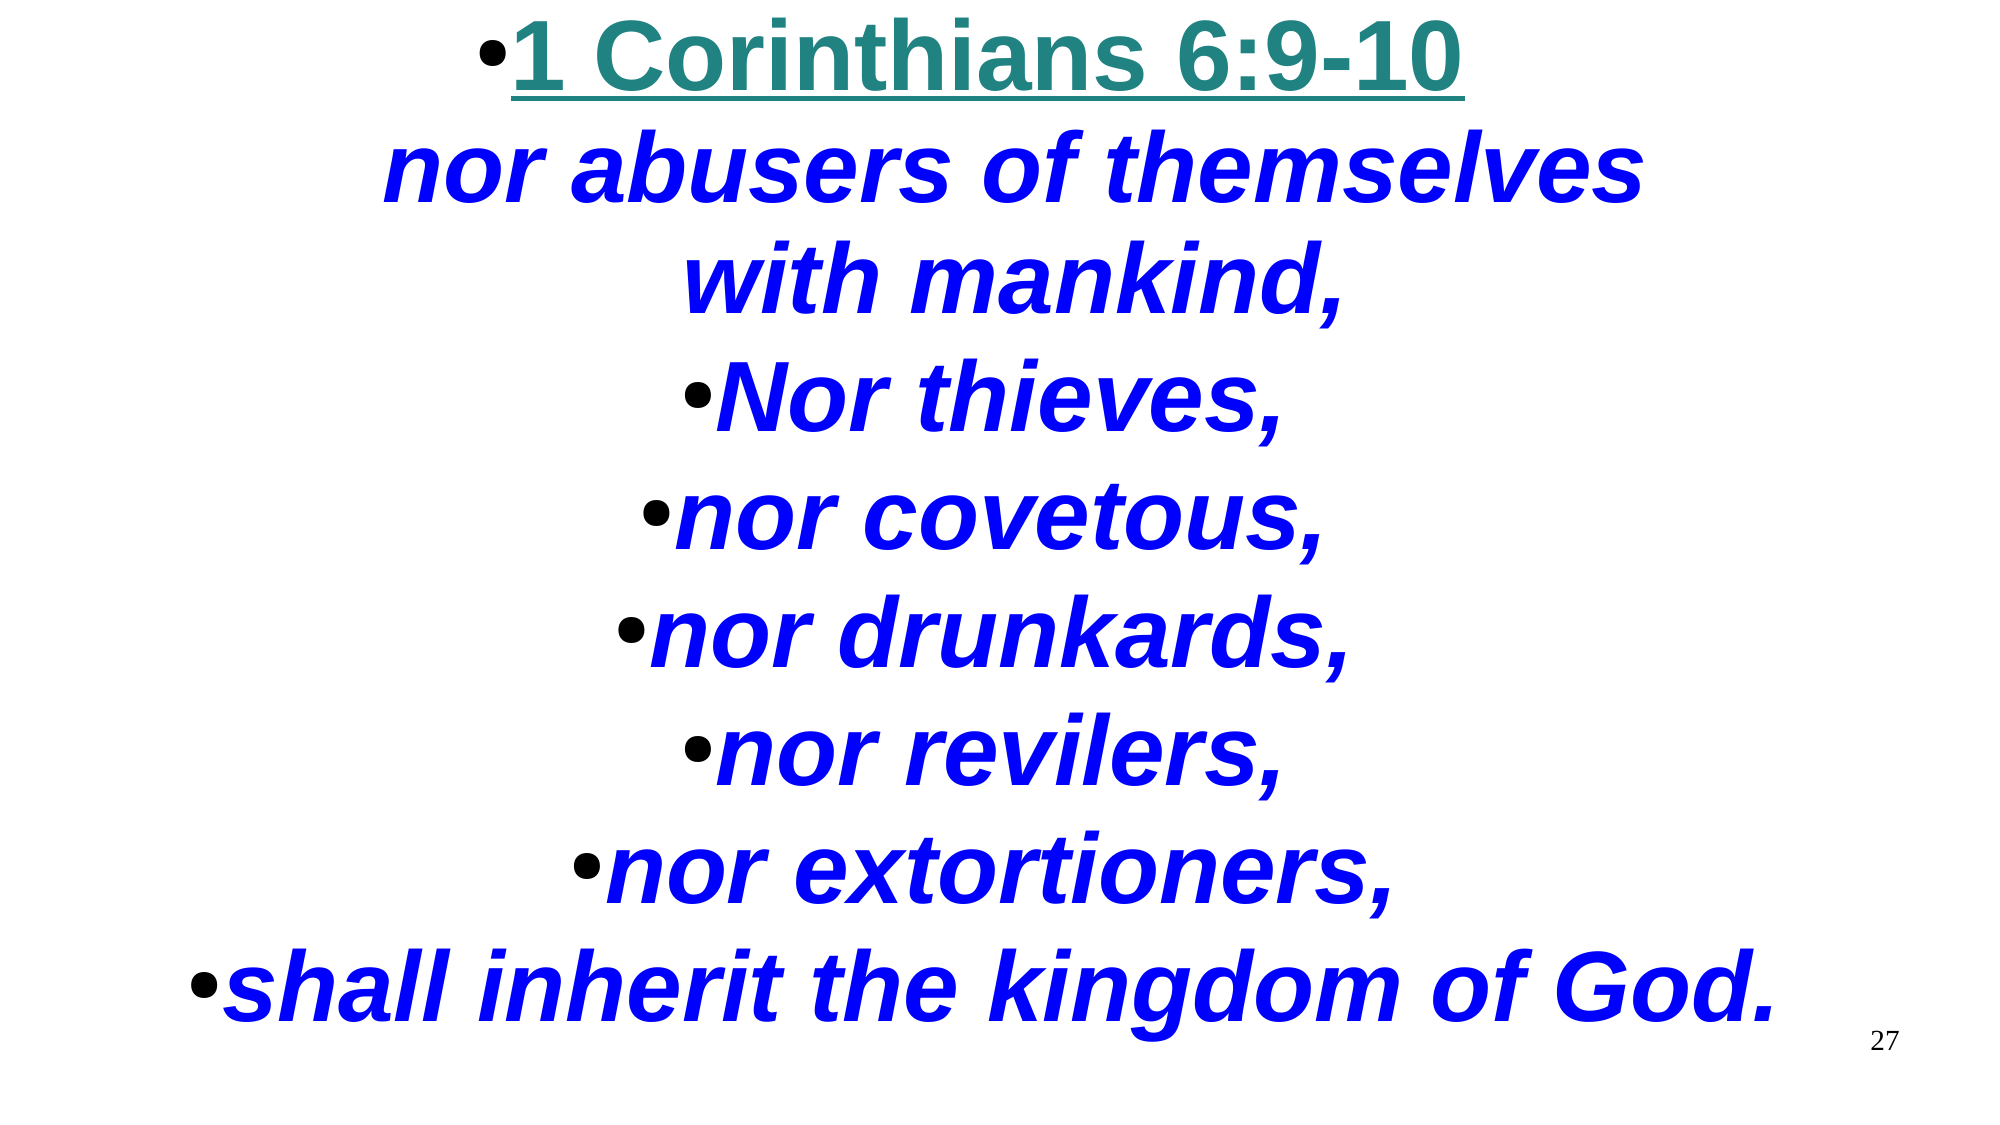

# 1 Corinthians 6:9-10  nor abusers of themselves with mankind,
Nor thieves,
nor covetous,
nor drunkards,
nor revilers,
nor extortioners,
shall inherit the kingdom of God.
27